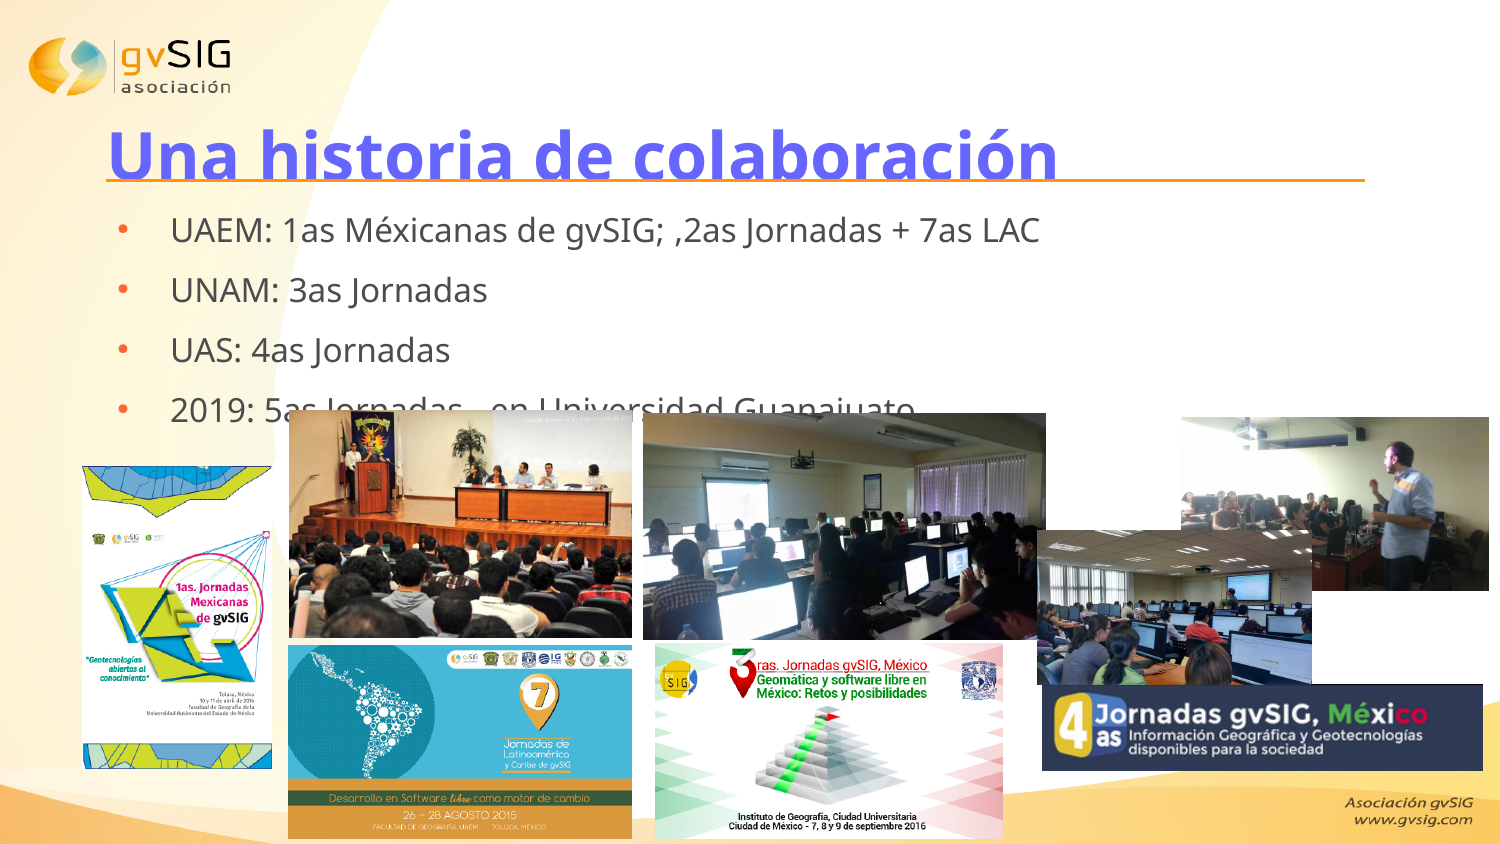

# Una historia de colaboración
UAEM: 1as Méxicanas de gvSIG; ,2as Jornadas + 7as LAC
UNAM: 3as Jornadas
UAS: 4as Jornadas
2019: 5as Jornadas...en Universidad Guanajuato